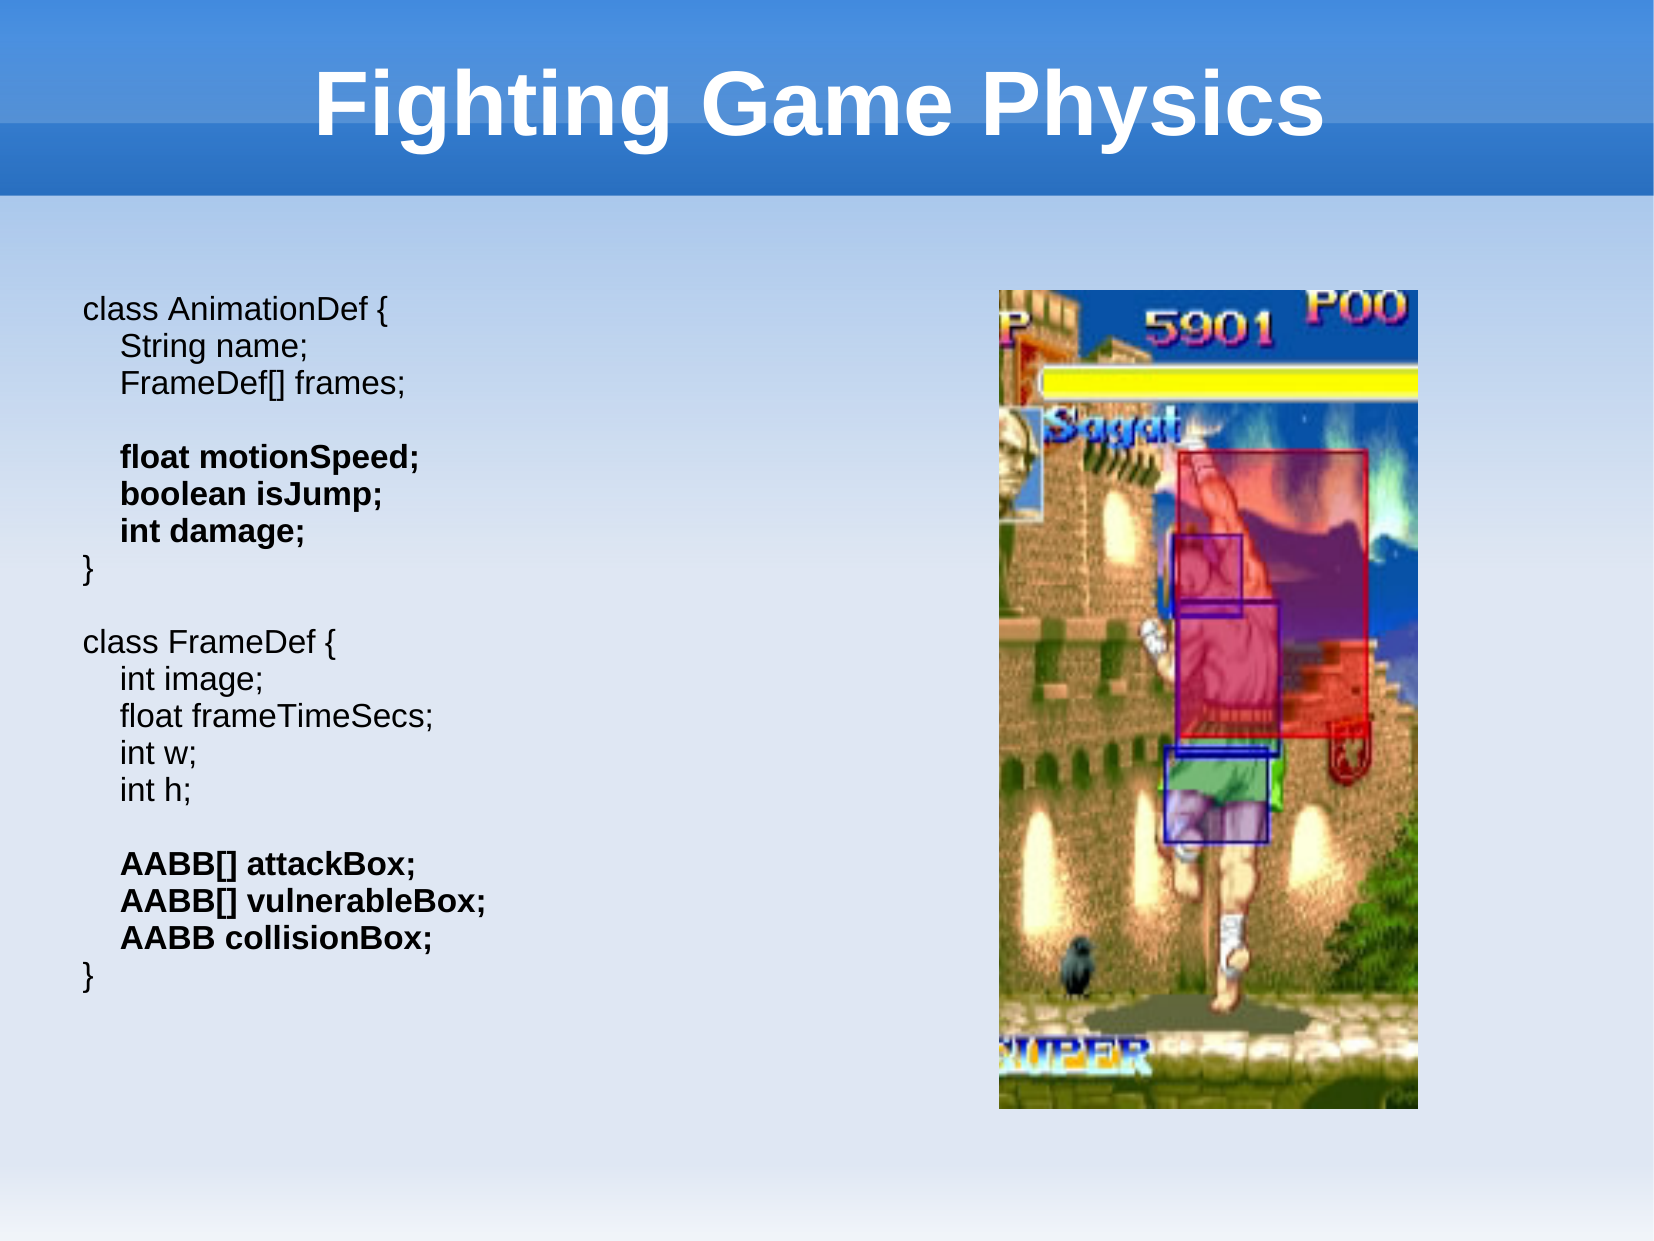

# Fighting Game Physics
class AnimationDef {
 String name;
 FrameDef[] frames;
 float motionSpeed;
 boolean isJump;
 int damage;
}
class FrameDef {
 int image;
 float frameTimeSecs;
 int w;
 int h;
 AABB[] attackBox;
 AABB[] vulnerableBox;
 AABB collisionBox;
}